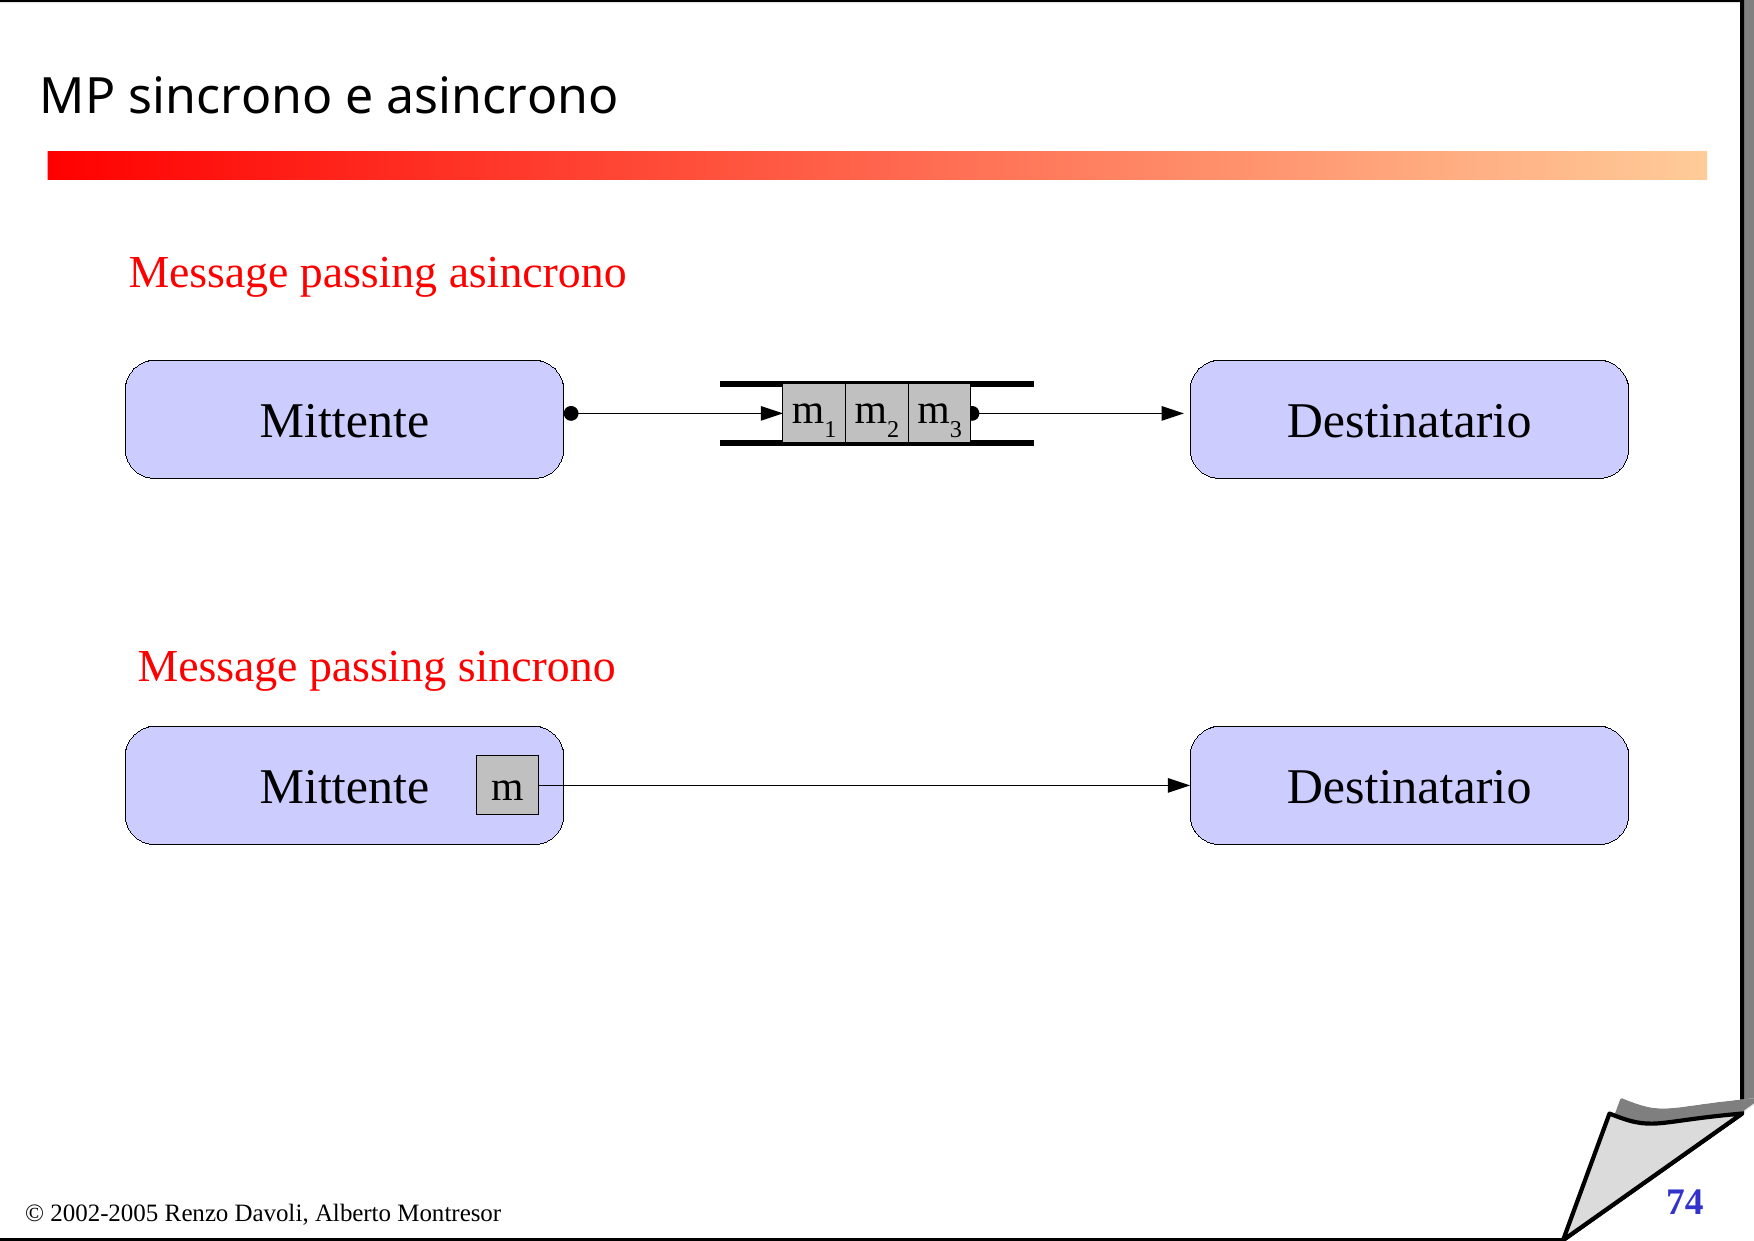

# MP sincrono e asincrono
Message passing asincrono
Mittente
Destinatario
m1
m2
m3
Message passing sincrono
Mittente
Destinatario
m